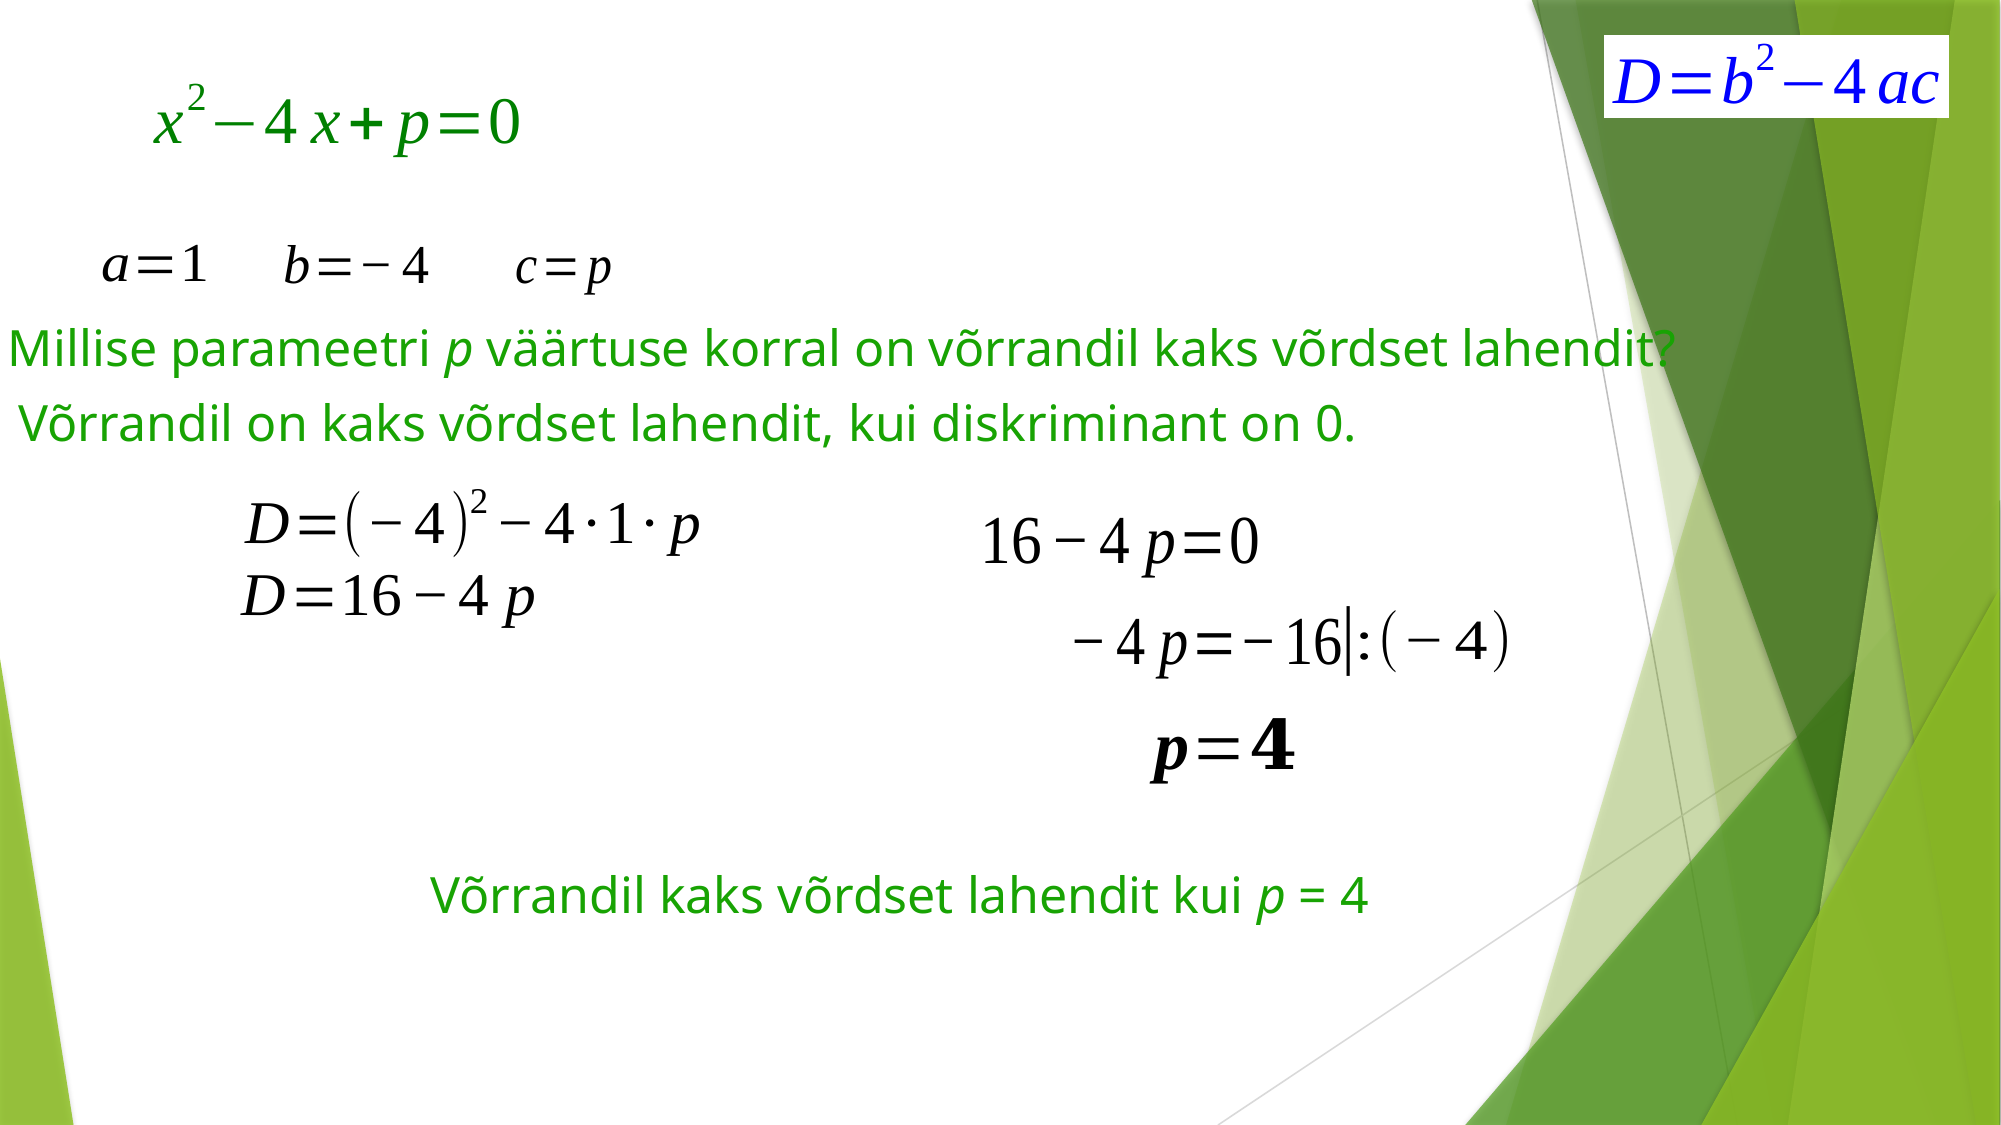

Millise parameetri p väärtuse korral on võrrandil kaks võrdset lahendit?
Võrrandil on kaks võrdset lahendit, kui diskriminant on 0.
Võrrandil kaks võrdset lahendit kui p = 4